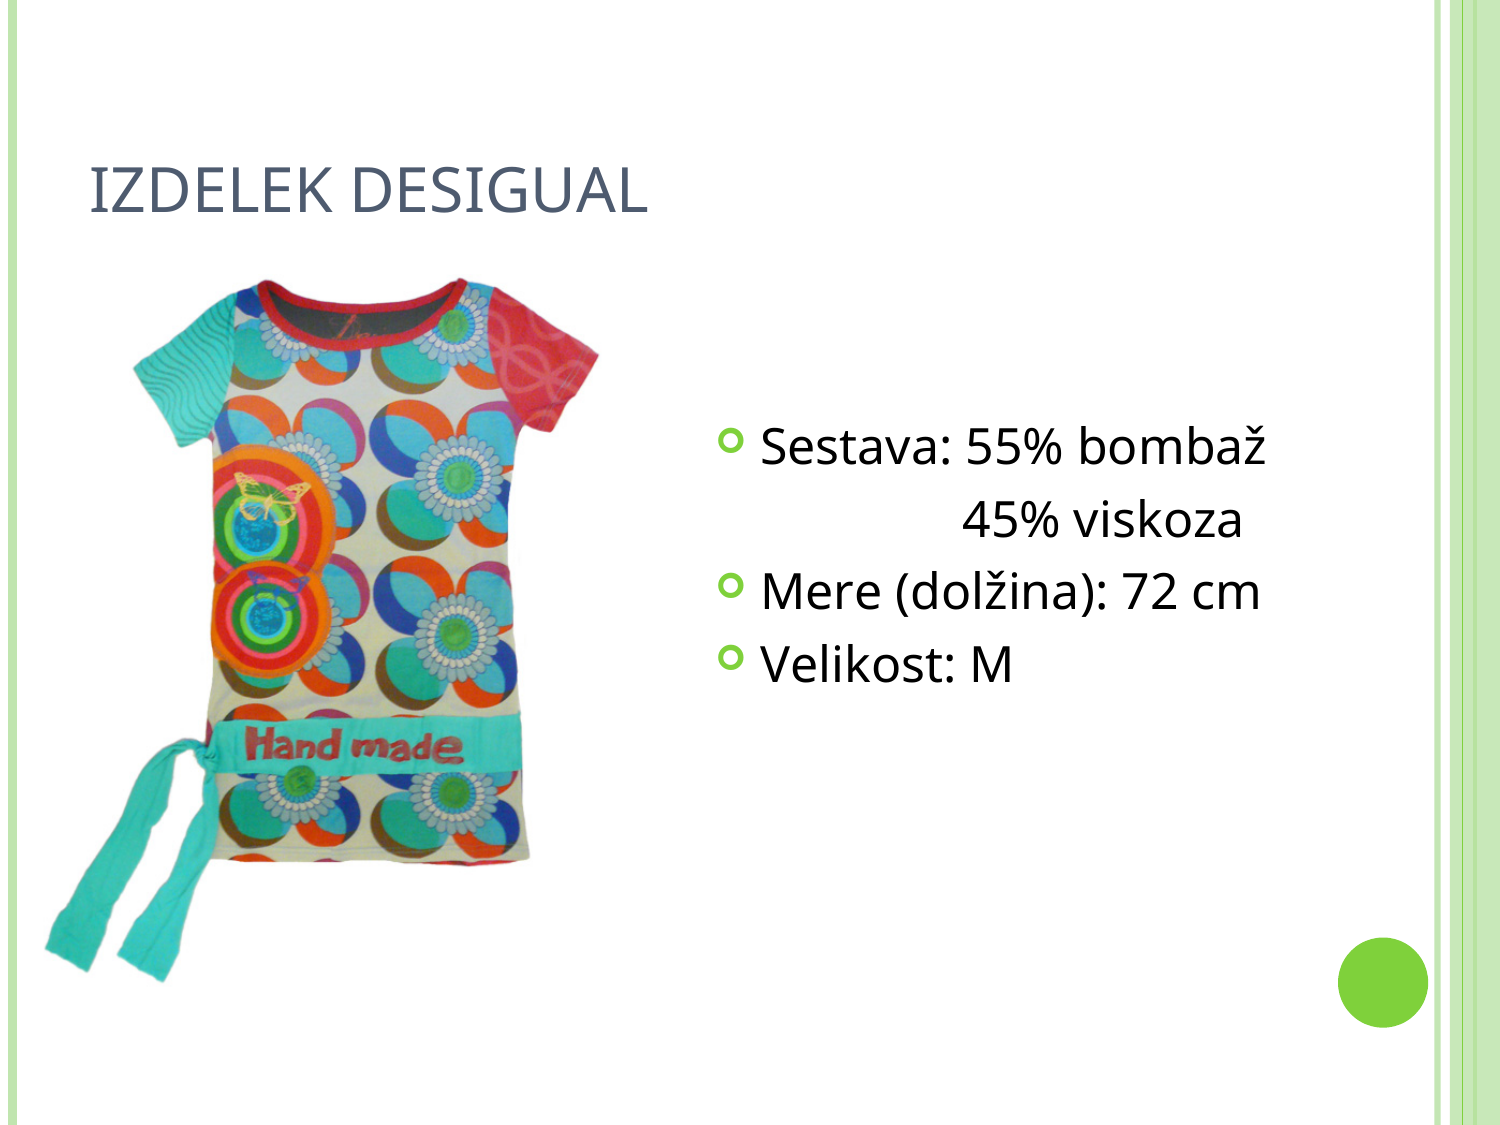

# IZDELEK DESIGUAL
Sestava: 55% bombaž
 45% viskoza
Mere (dolžina): 72 cm
Velikost: M